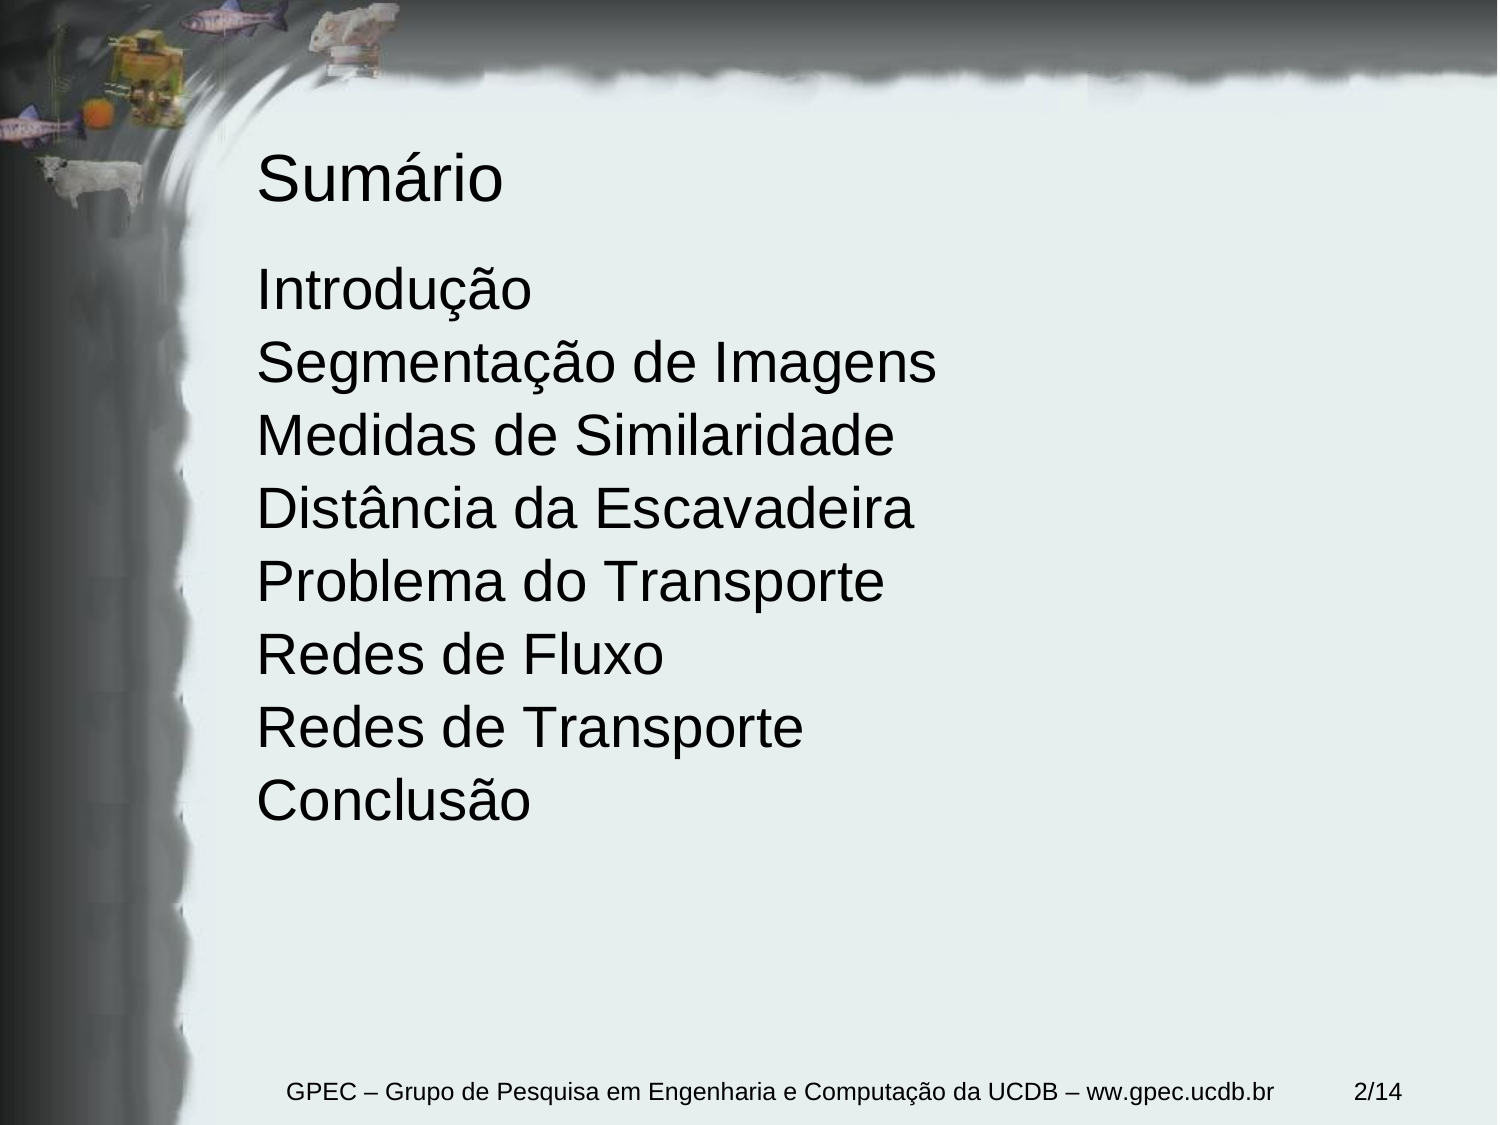

# Sumário
Introdução
Segmentação de Imagens
Medidas de Similaridade
Distância da Escavadeira
Problema do Transporte
Redes de Fluxo
Redes de Transporte
Conclusão